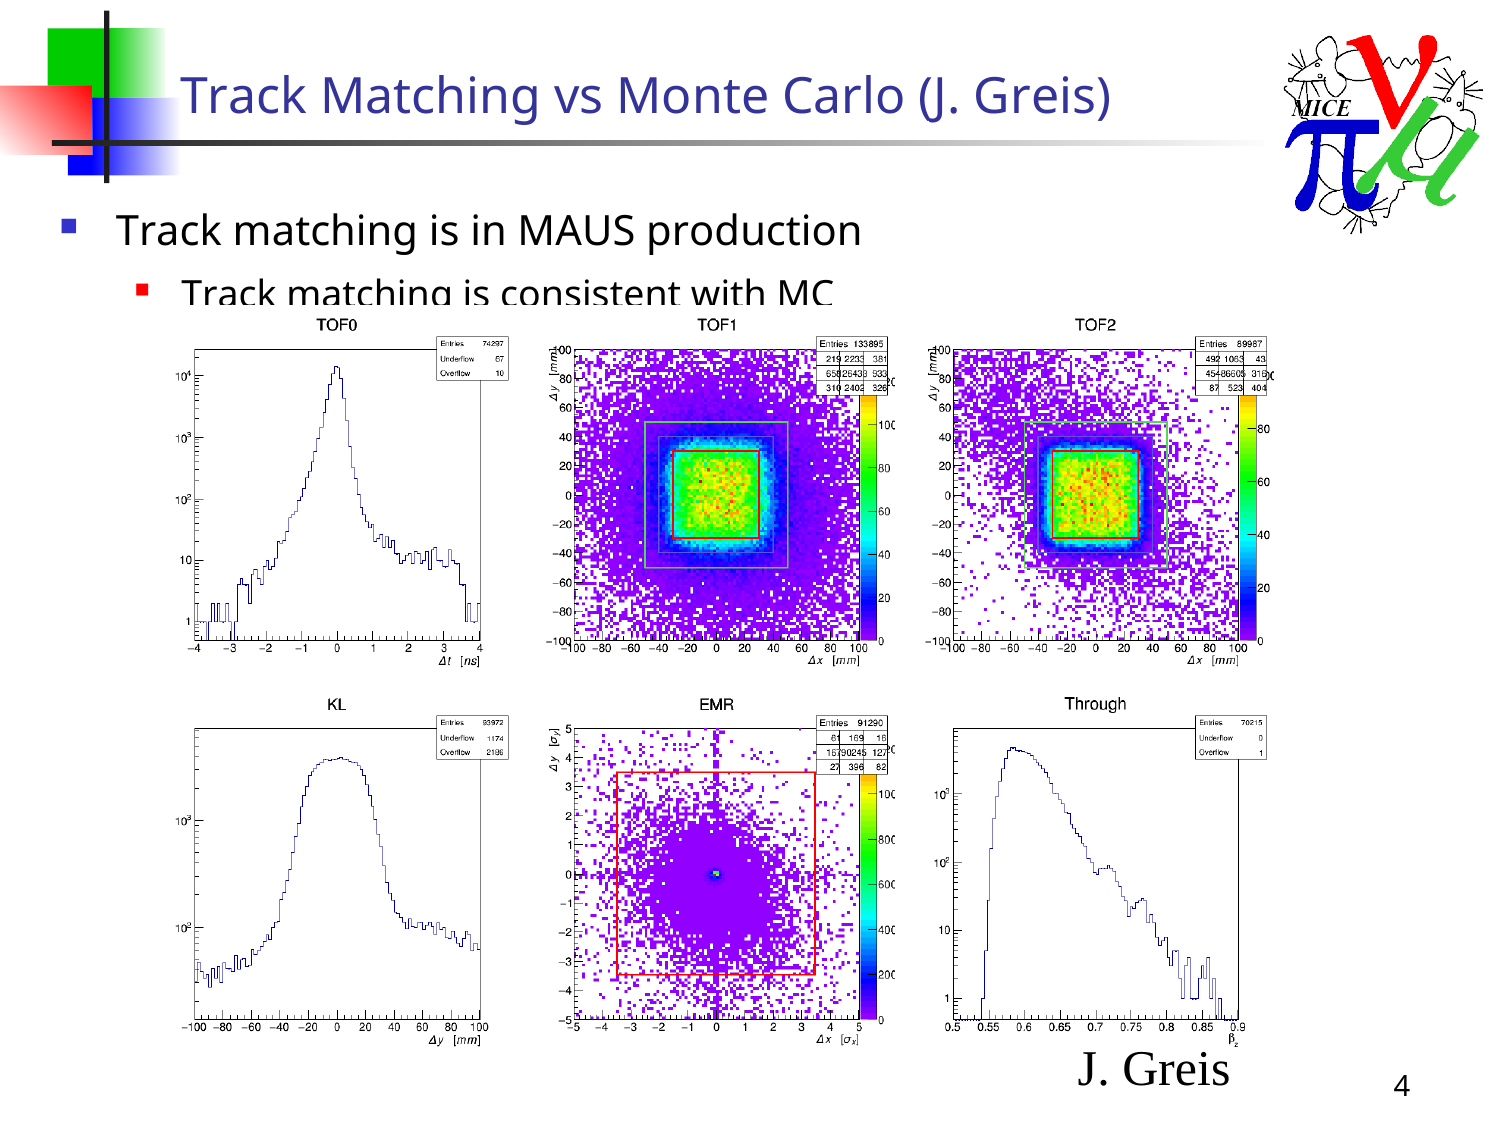

# Track Matching vs Monte Carlo (J. Greis)
Track matching is in MAUS production
Track matching is consistent with MC
J. Greis
4